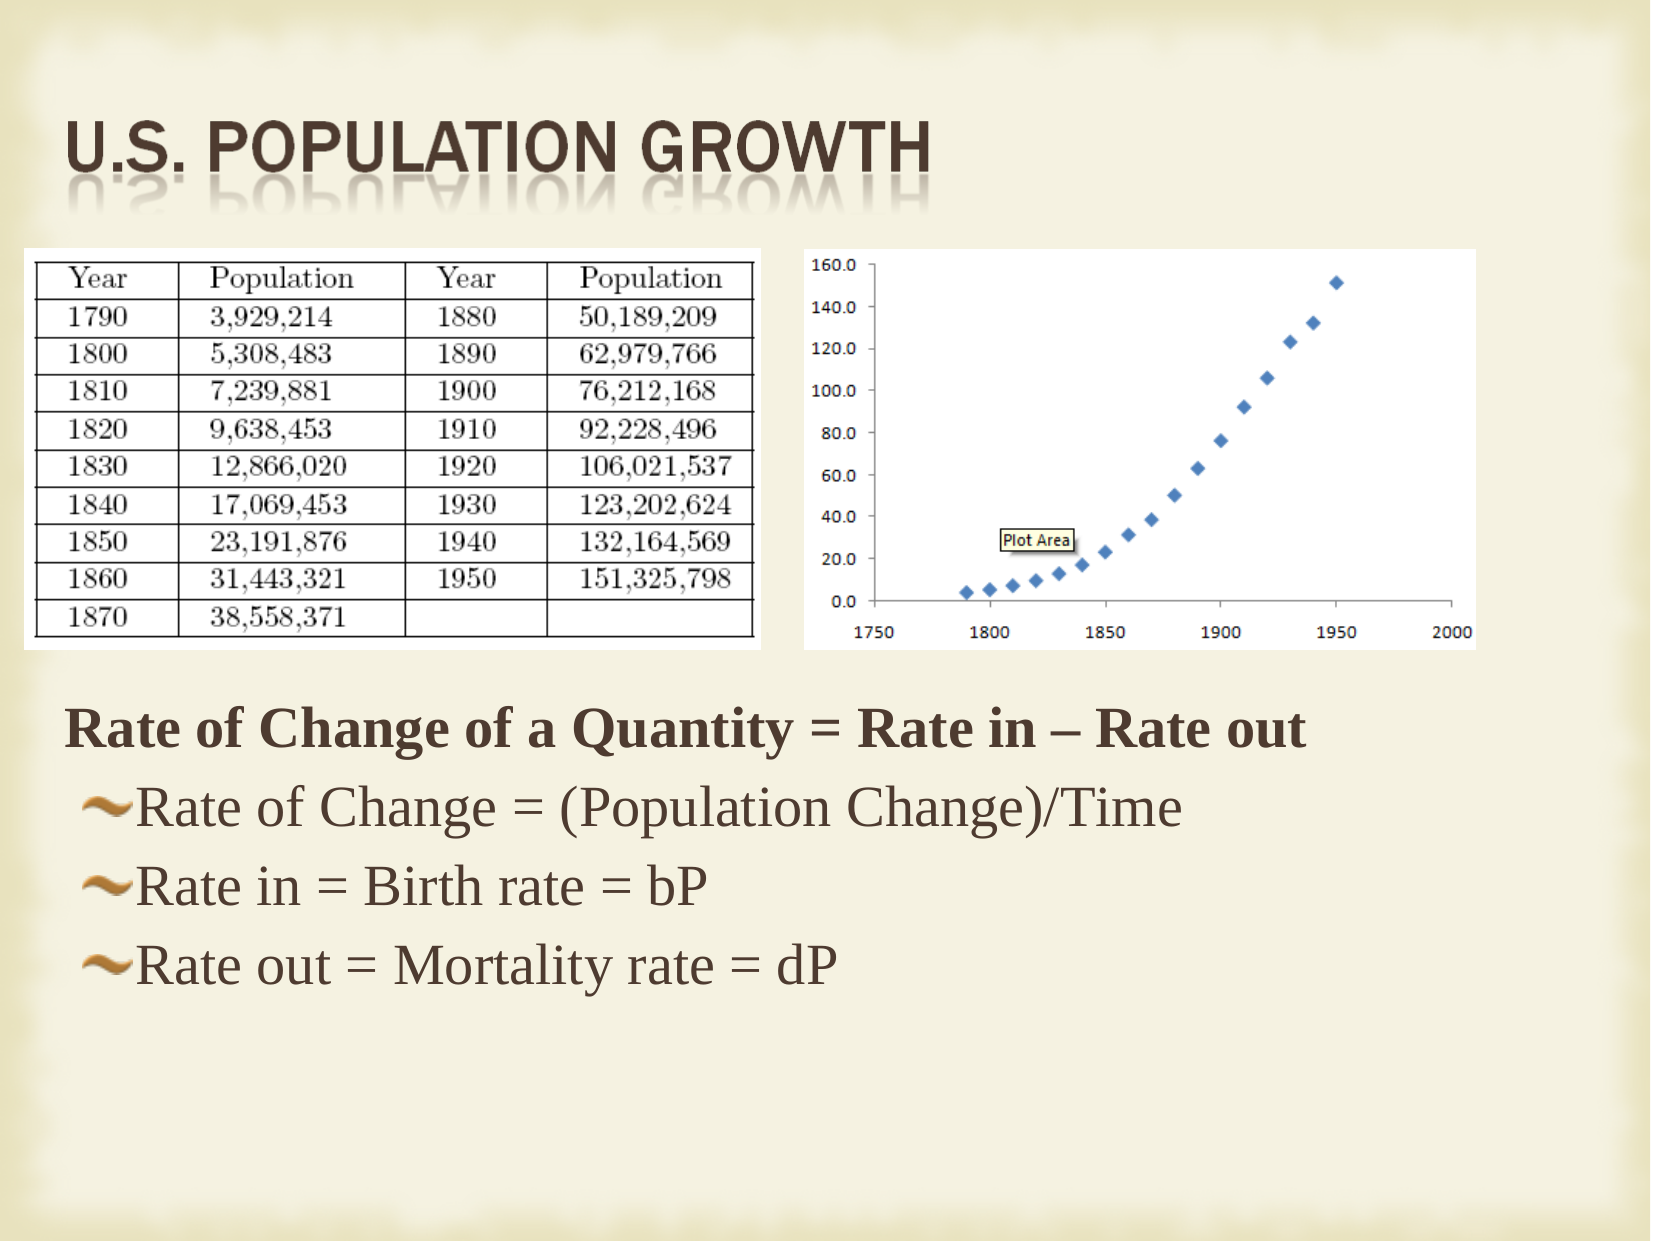

# Rate of Change of a Quantity = Rate in – Rate out
Rate of Change = (Population Change)/Time
Rate in = Birth rate = bP
Rate out = Mortality rate = dP